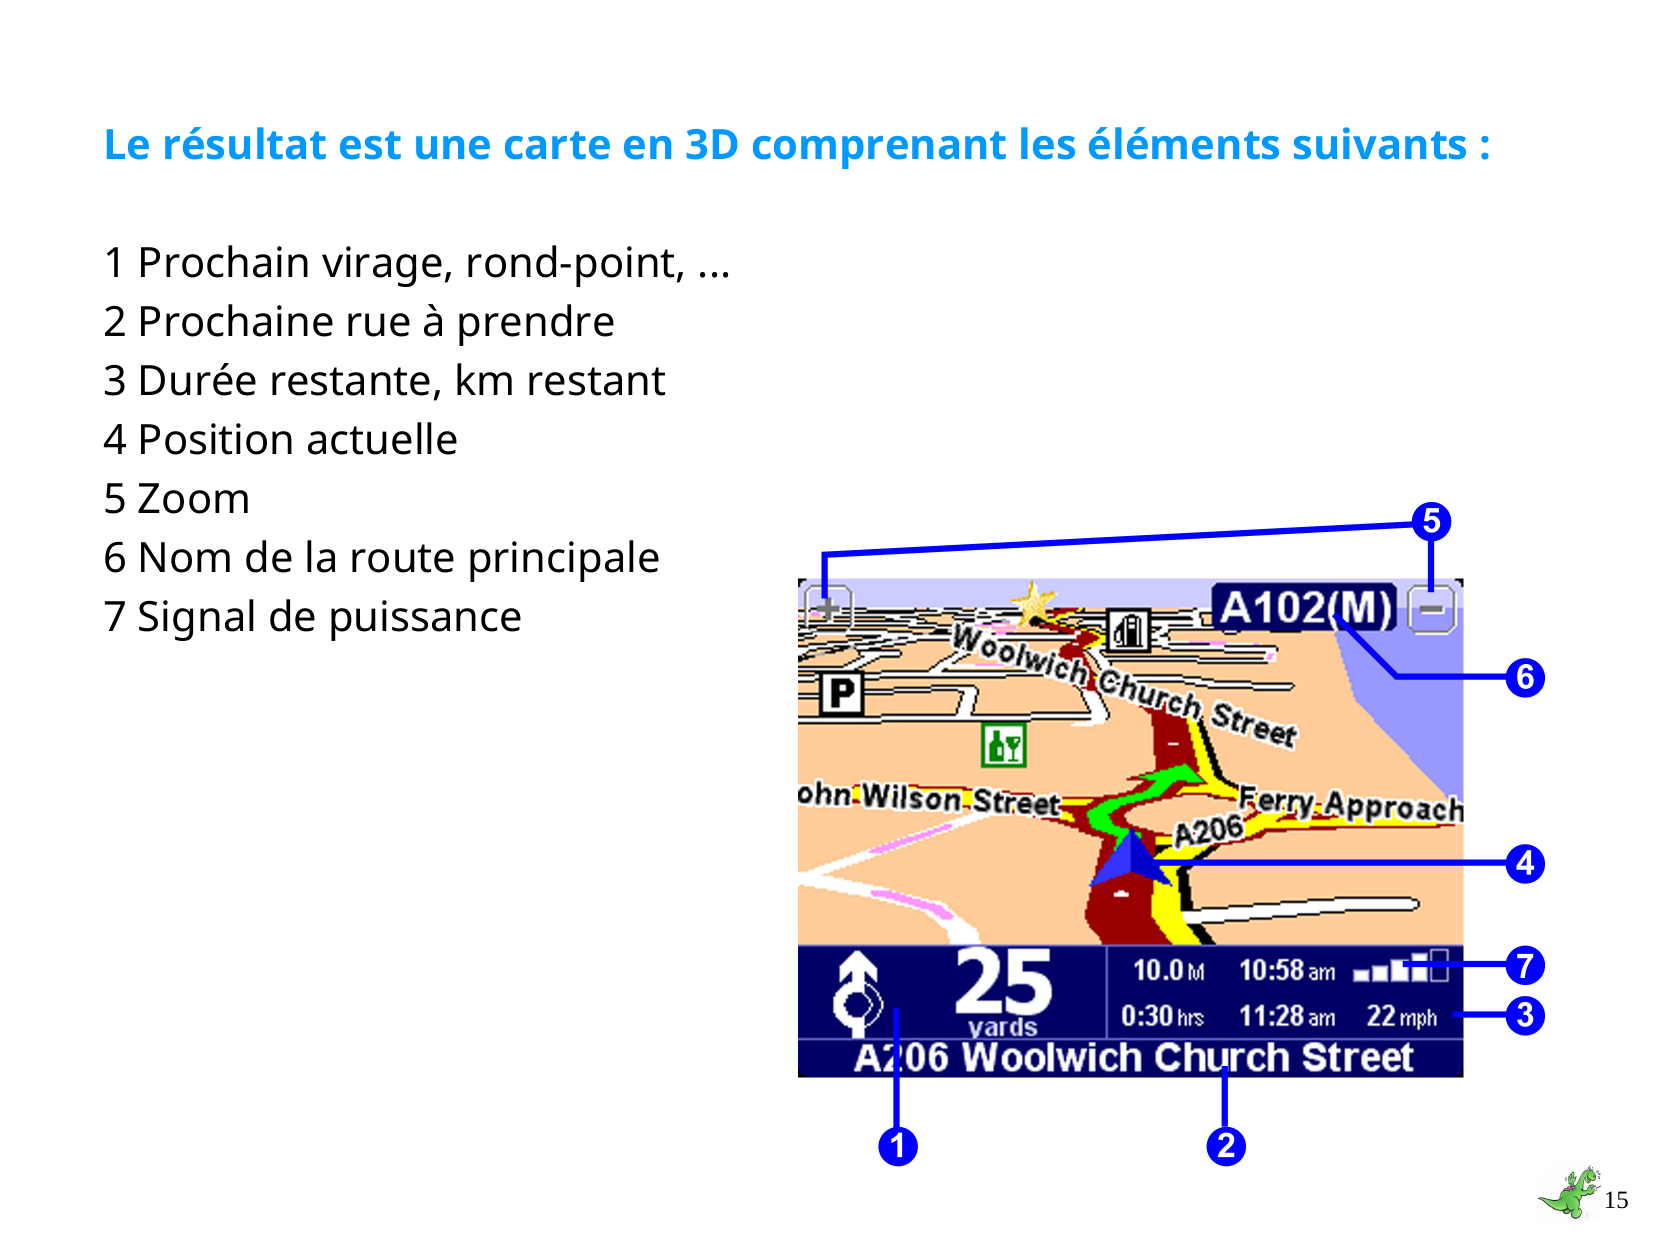

Le résultat est une carte en 3D comprenant les éléments suivants :
1 Prochain virage, rond-point, ...
2 Prochaine rue à prendre
3 Durée restante, km restant
4 Position actuelle
5 Zoom
6 Nom de la route principale
7 Signal de puissance
15